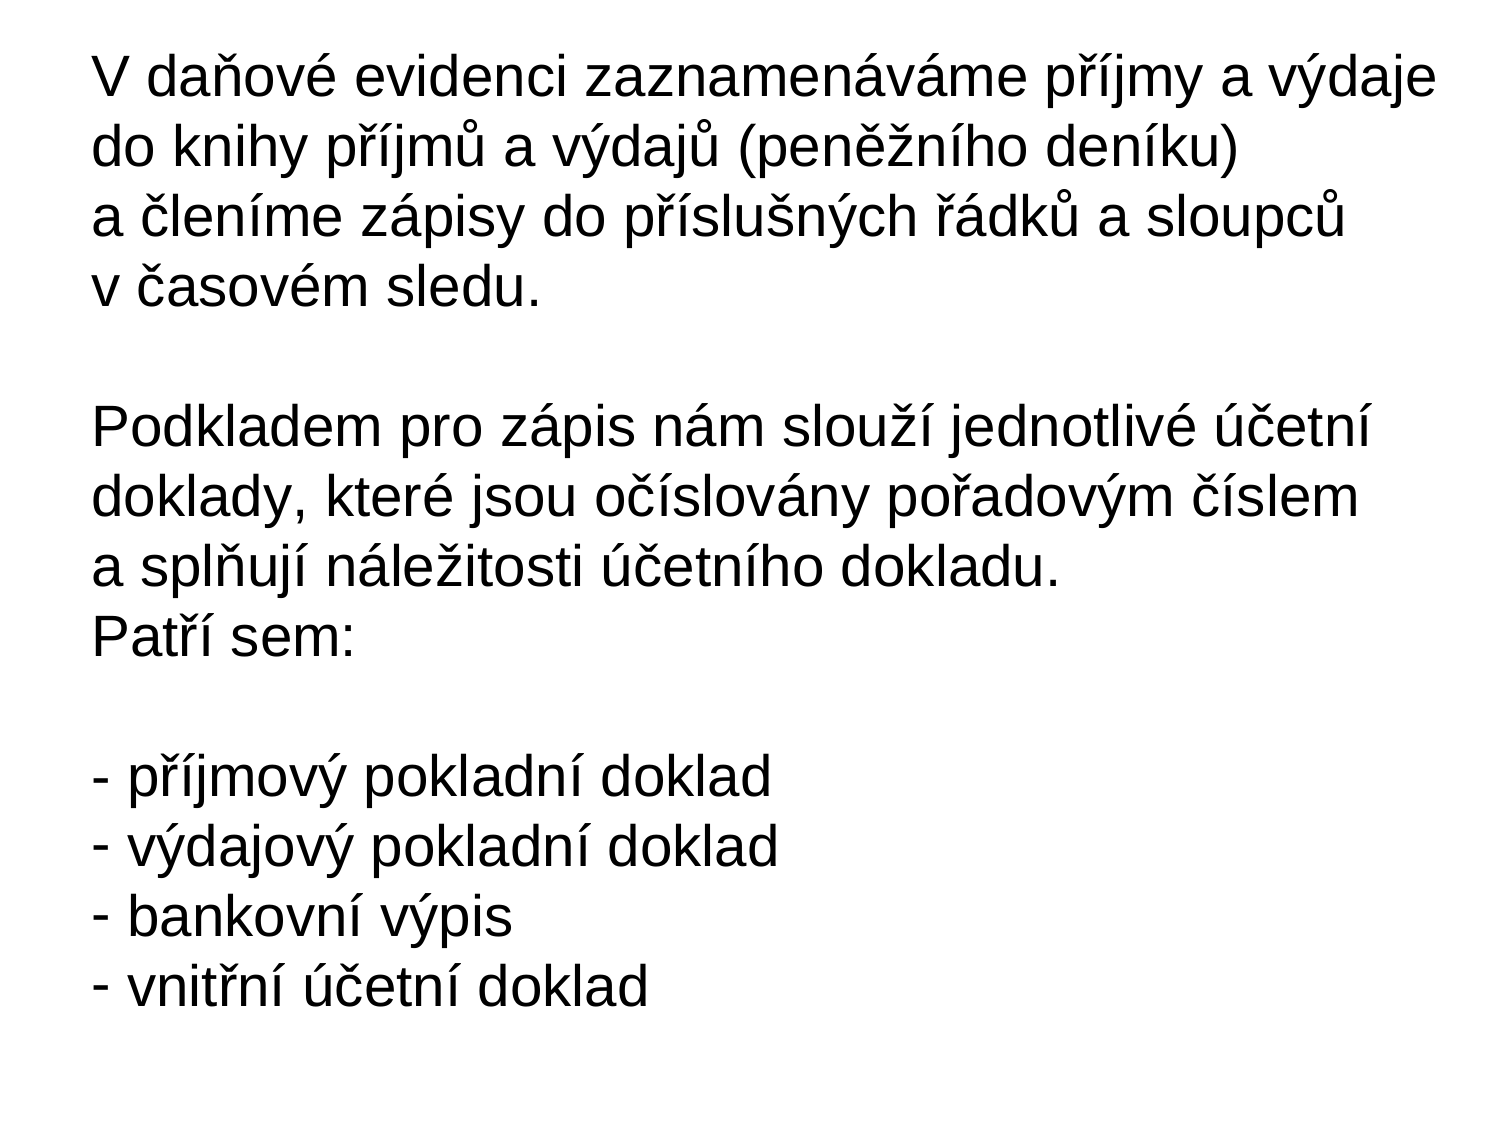

V daňové evidenci zaznamenáváme příjmy a výdaje do knihy příjmů a výdajů (peněžního deníku)
a členíme zápisy do příslušných řádků a sloupců
v časovém sledu.
Podkladem pro zápis nám slouží jednotlivé účetní doklady, které jsou očíslovány pořadovým číslem
a splňují náležitosti účetního dokladu.
Patří sem:
- příjmový pokladní doklad
 výdajový pokladní doklad
 bankovní výpis
 vnitřní účetní doklad